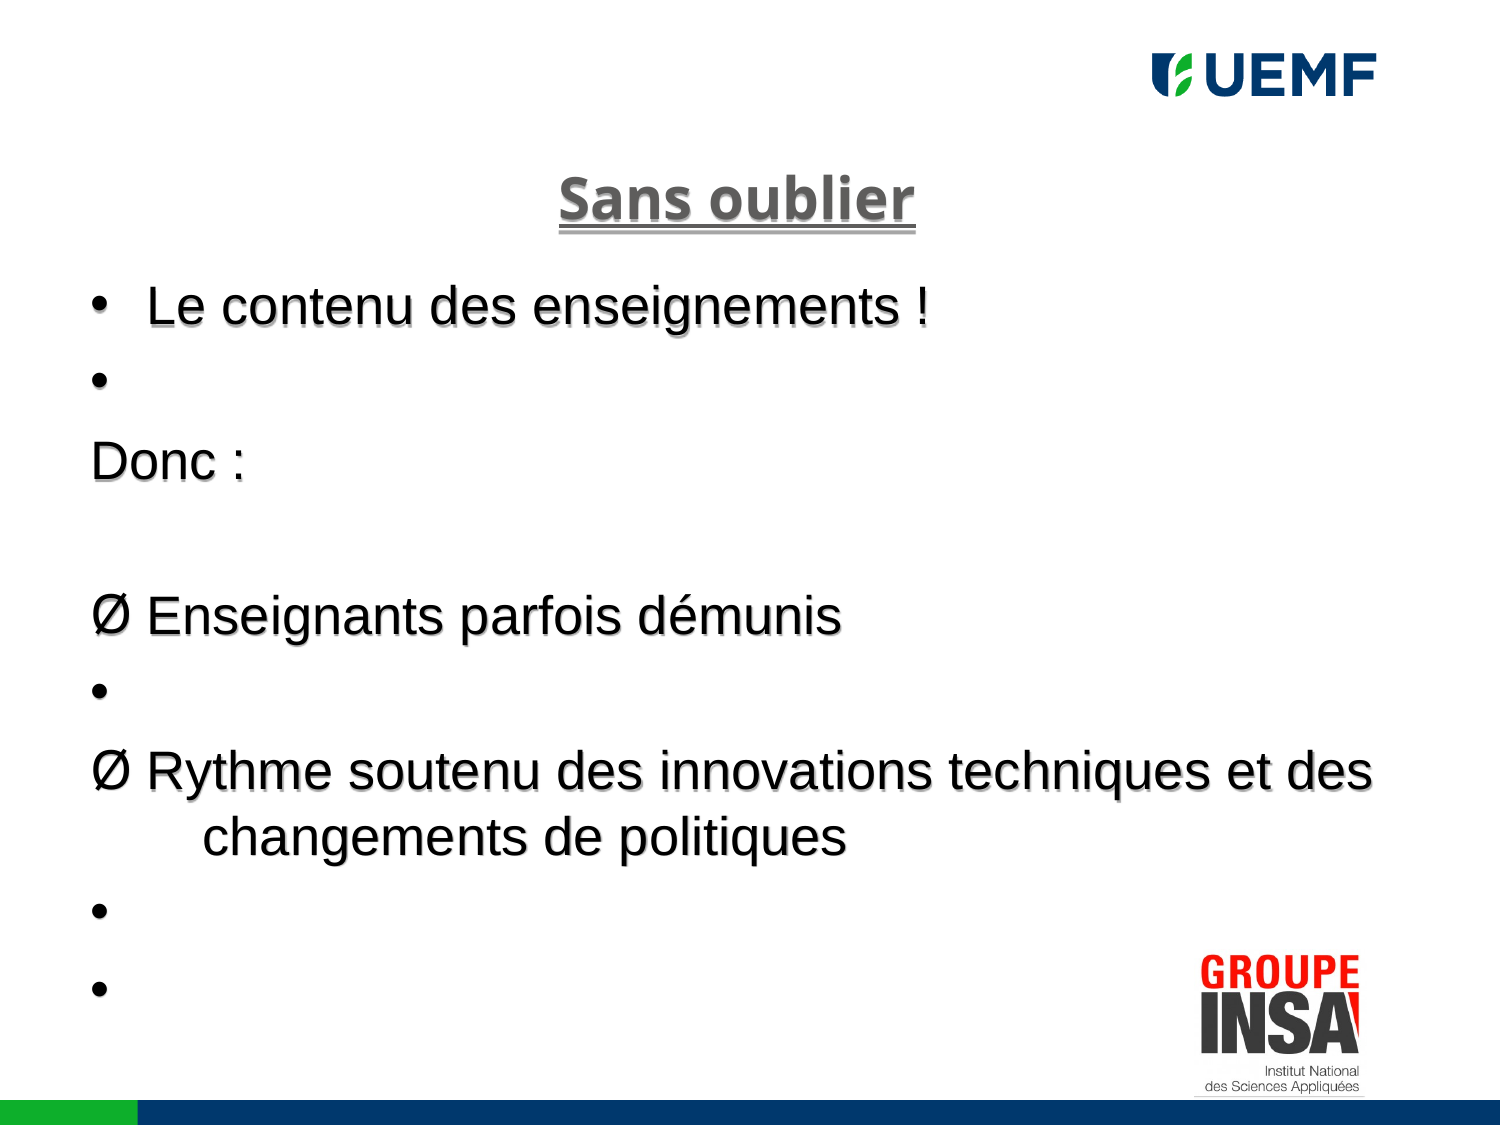

# Sans oublier
Le contenu des enseignements !
Donc :
Enseignants parfois démunis
Rythme soutenu des innovations techniques et des changements de politiques